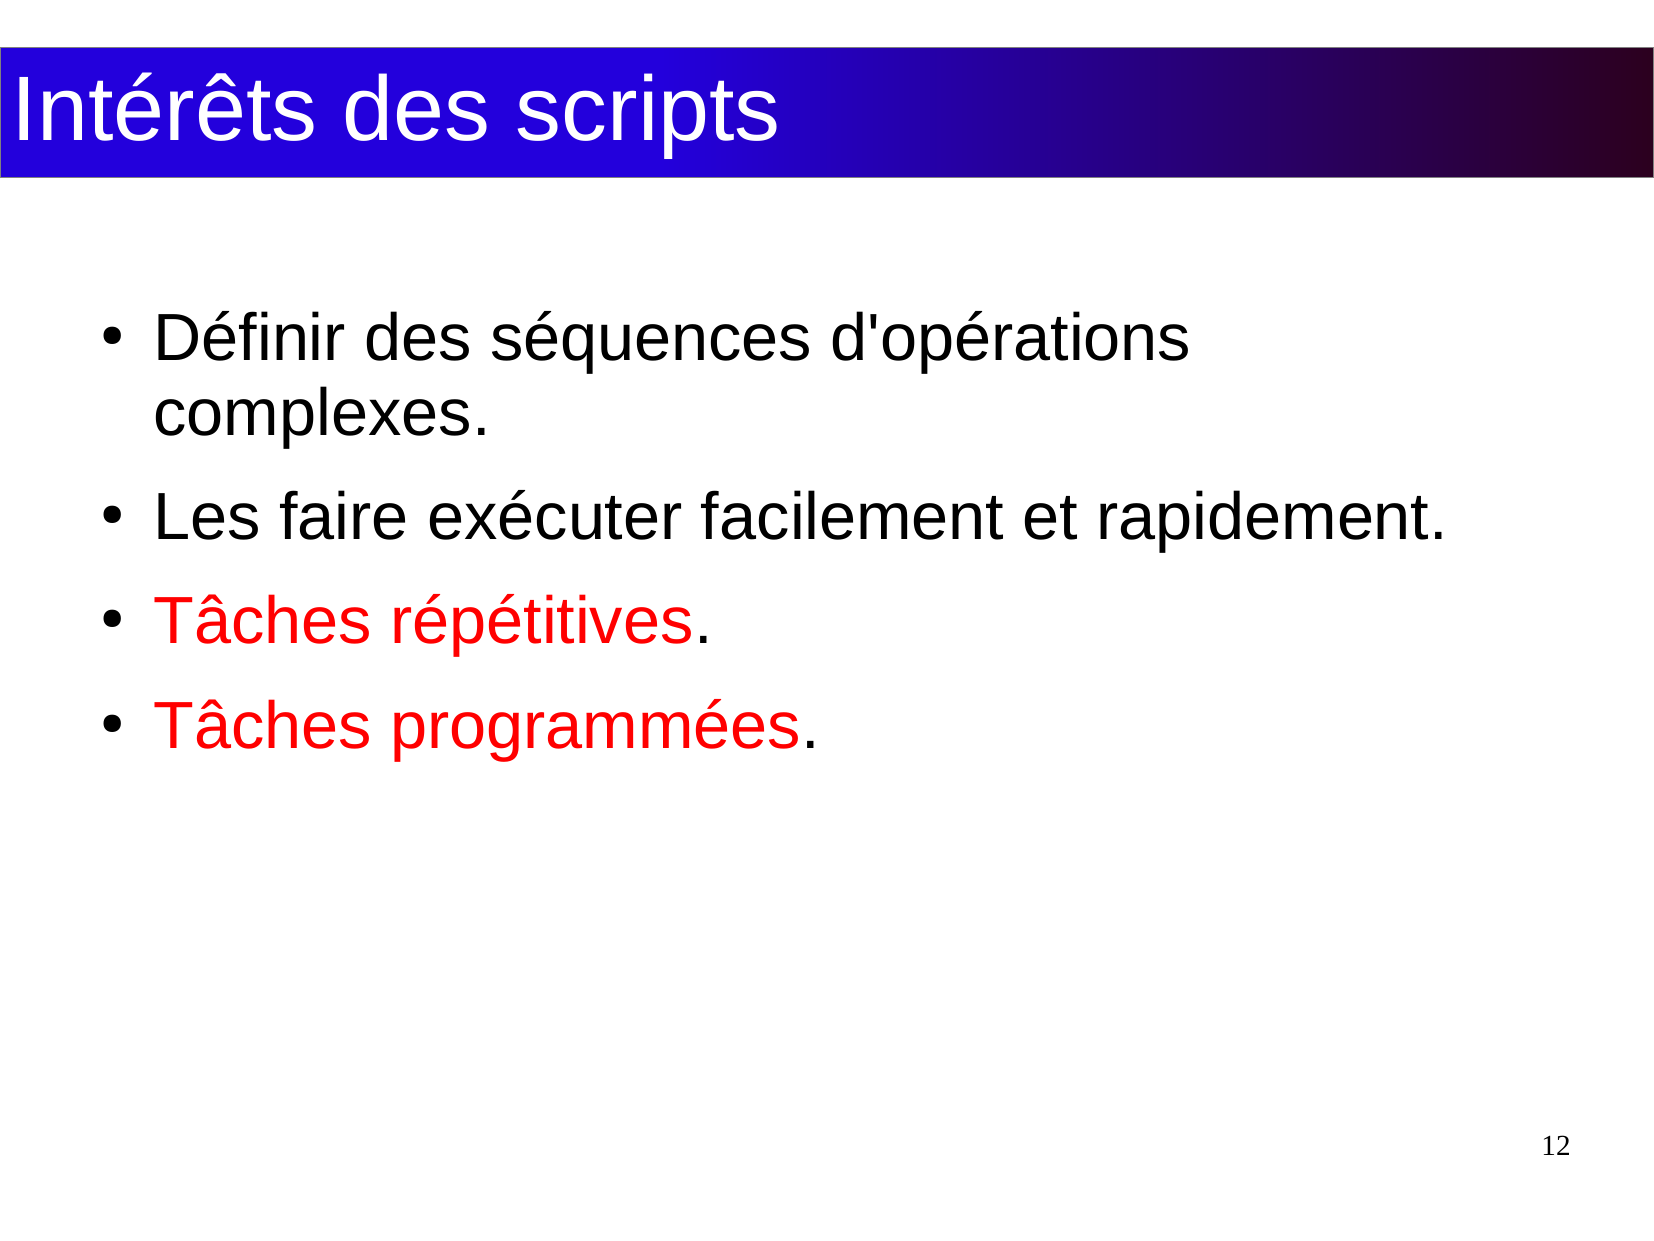

# Intérêts des scripts
Définir des séquences d'opérations complexes.
Les faire exécuter facilement et rapidement.
Tâches répétitives.
Tâches programmées.
12